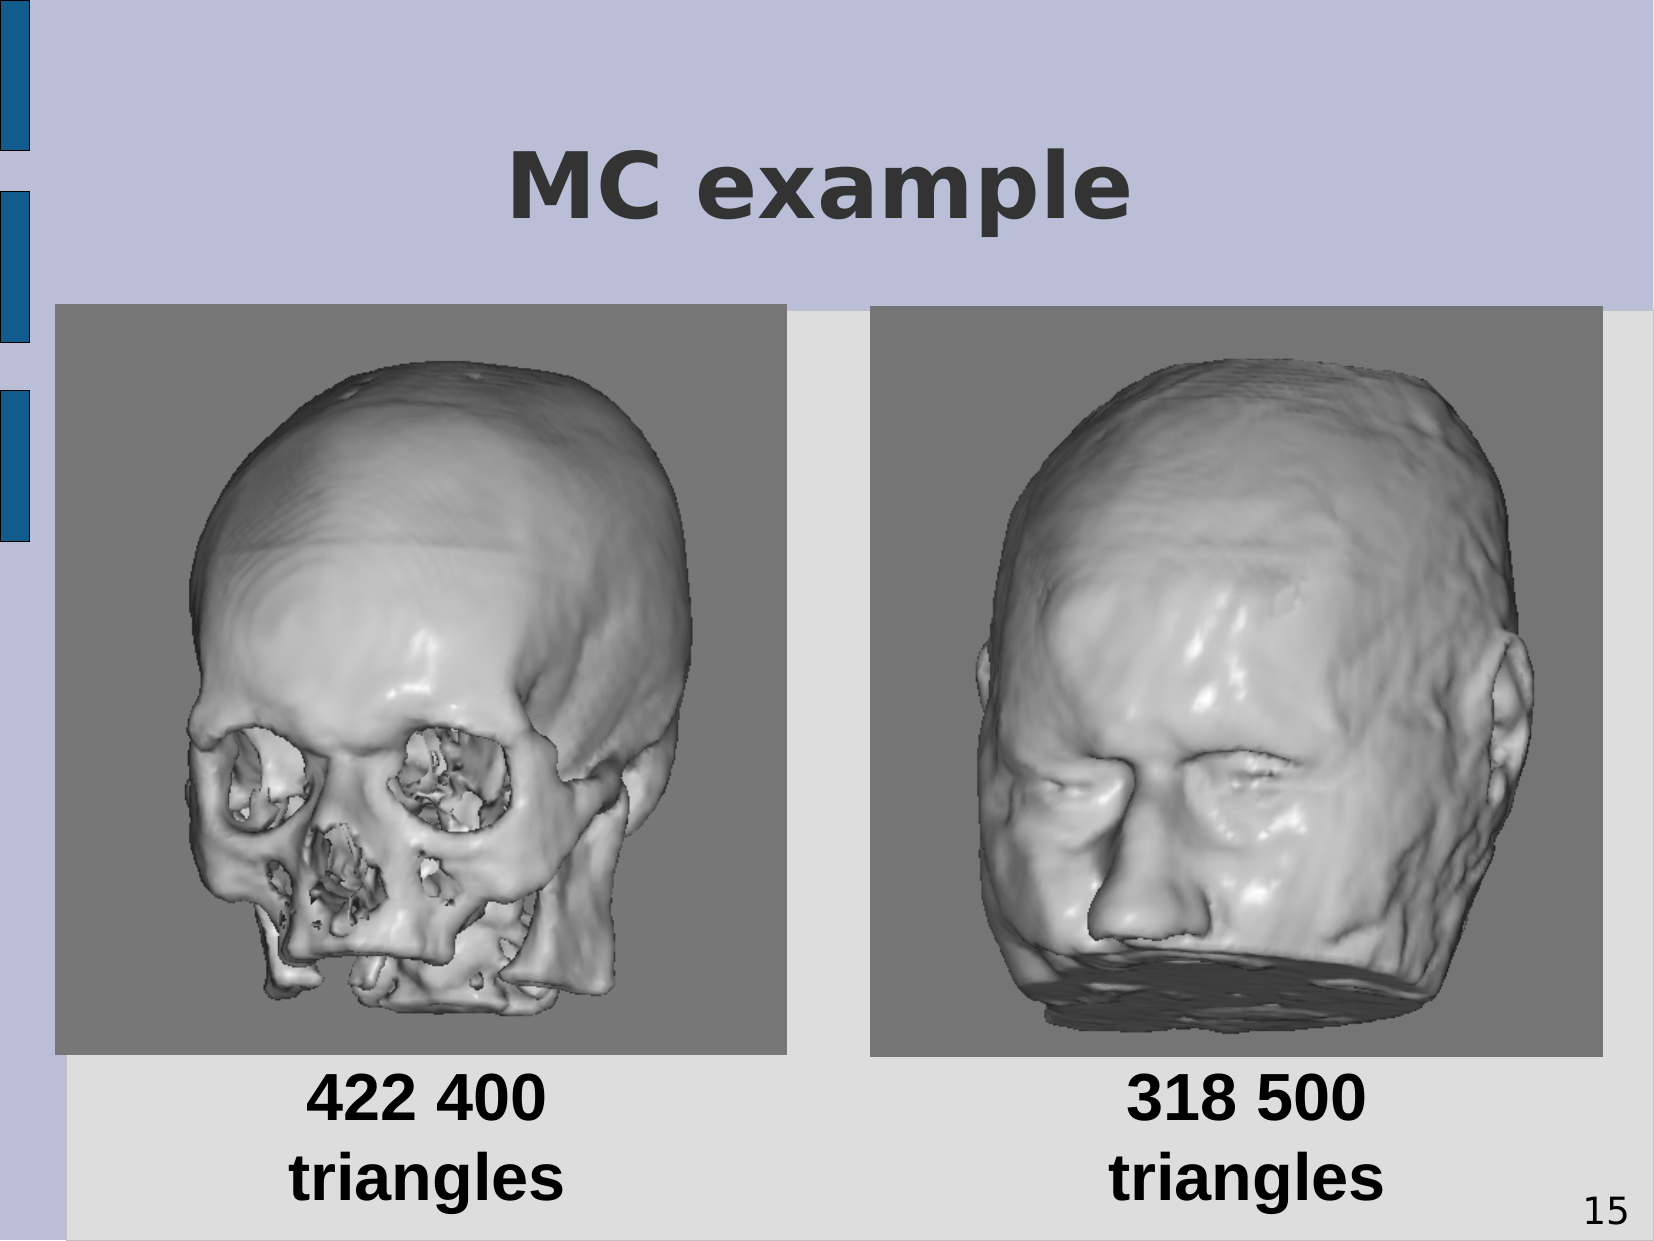

# MC example
422 400
triangles
318 500
triangles